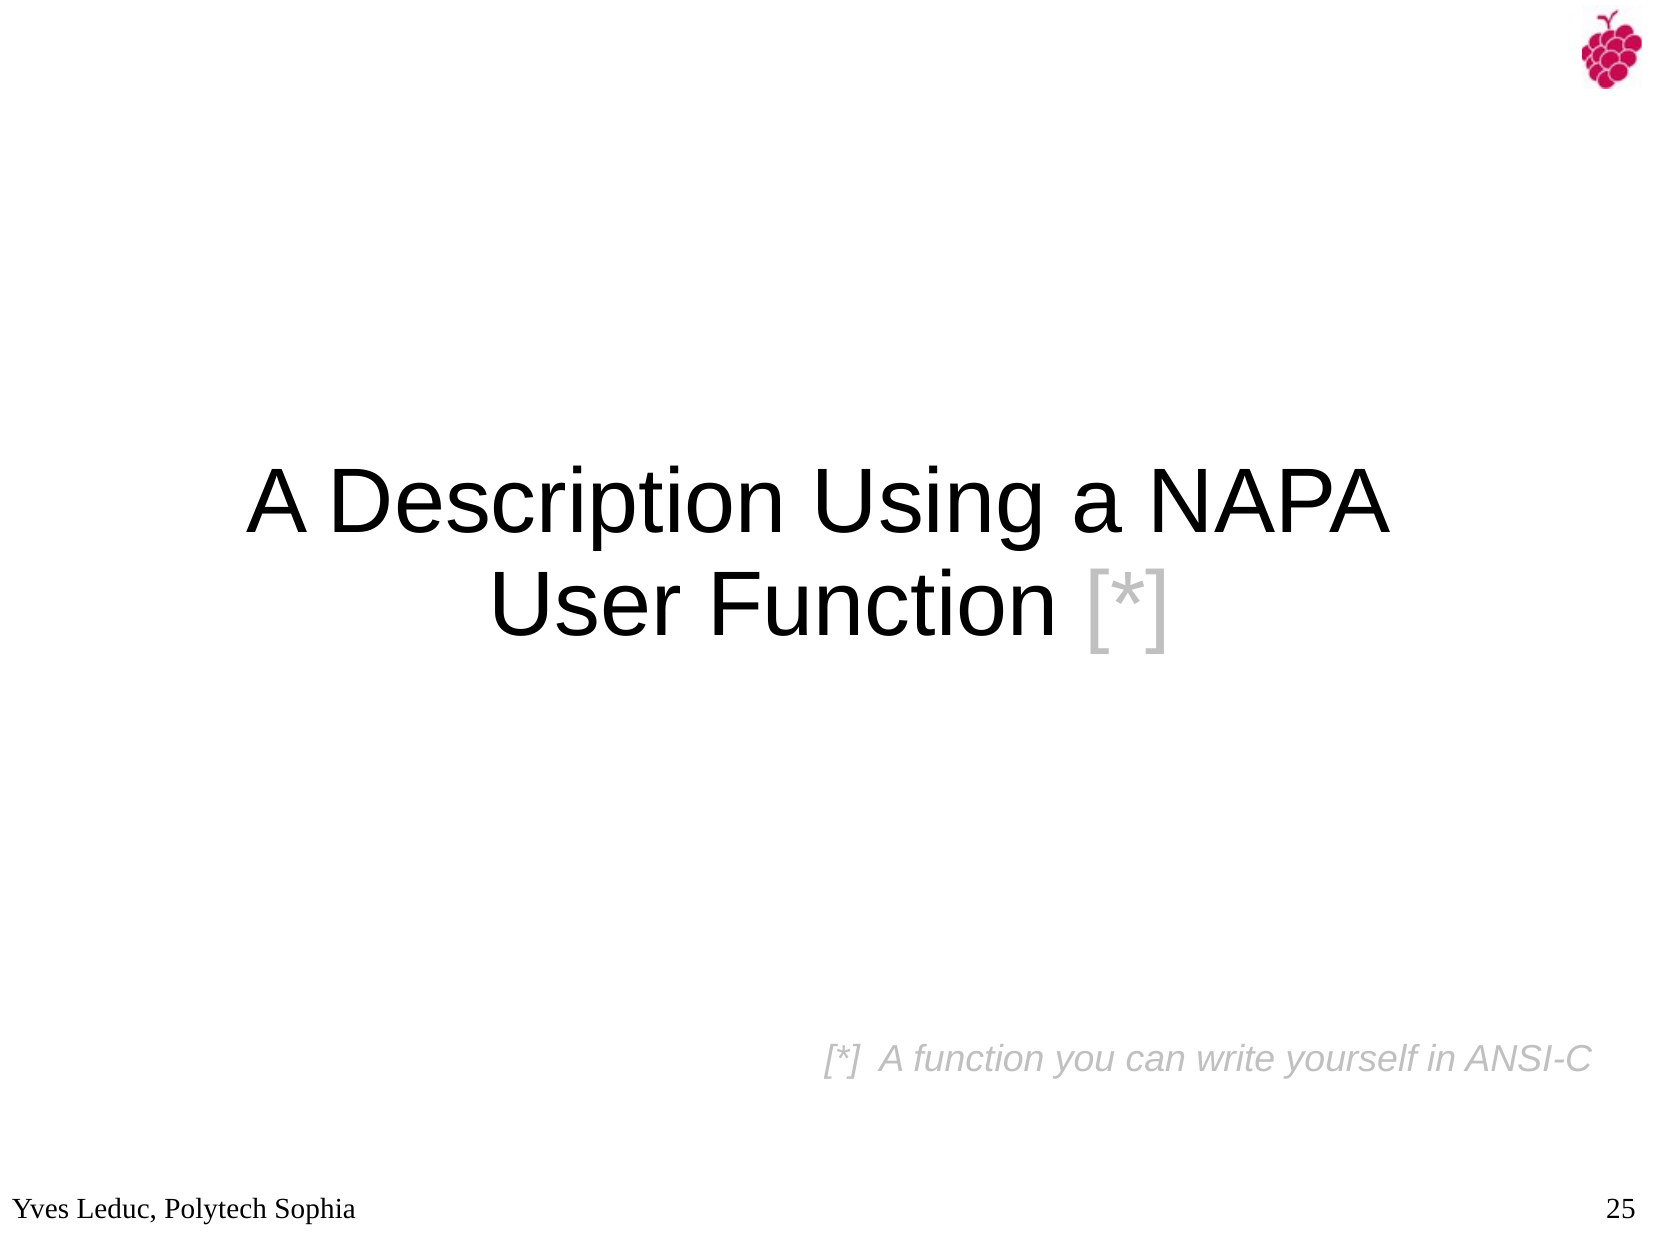

# A Description Using a NAPA User Function [*]
[*] A function you can write yourself in ANSI-C
Yves Leduc, Polytech Sophia
25